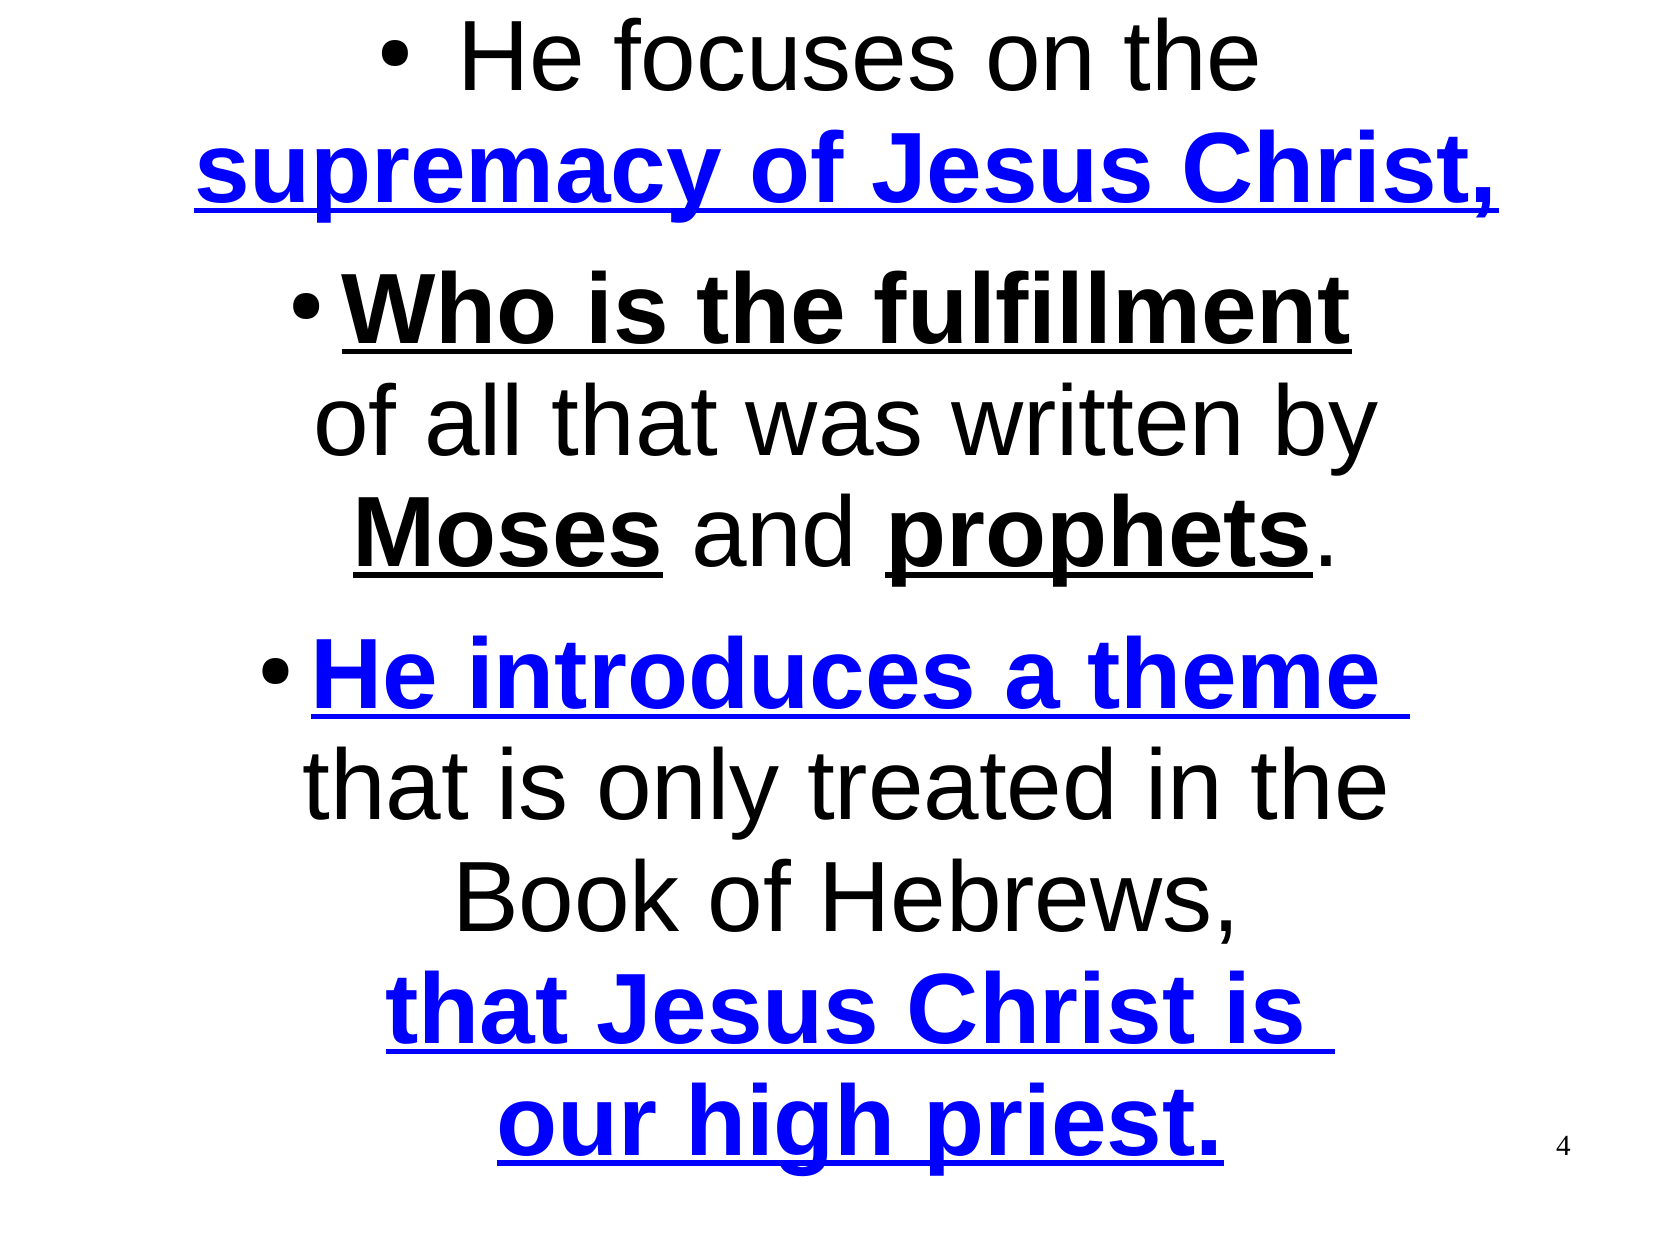

# He focuses on the supremacy of Jesus Christ,
Who is the fulfillment
of all that was written by
Moses and prophets.
He introduces a theme
that is only treated in the
Book of Hebrews,
that Jesus Christ is
our high priest.
4